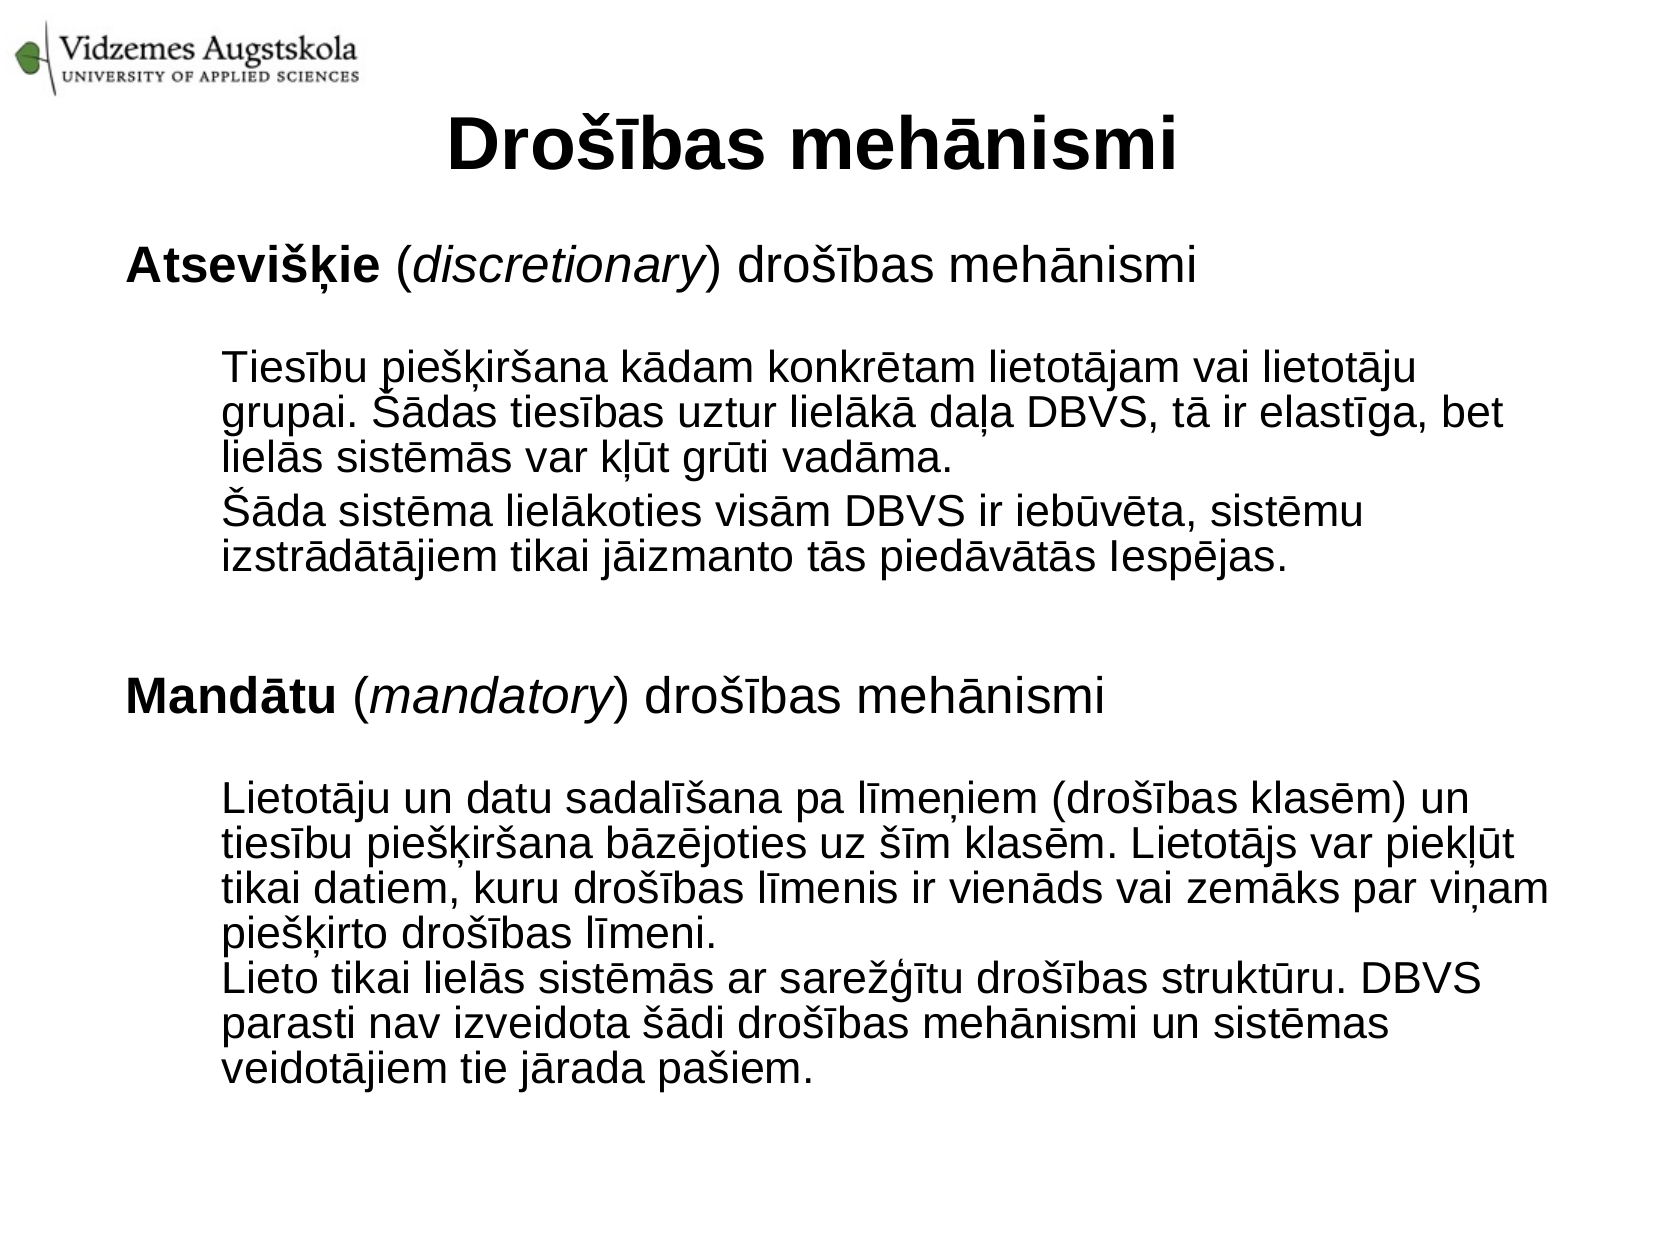

# Drošības mehānismi
Atsevišķie (discretionary) drošības mehānismi
Tiesību piešķiršana kādam konkrētam lietotājam vai lietotāju grupai. Šādas tiesības uztur lielākā daļa DBVS, tā ir elastīga, bet lielās sistēmās var kļūt grūti vadāma.
Šāda sistēma lielākoties visām DBVS ir iebūvēta, sistēmu izstrādātājiem tikai jāizmanto tās piedāvātās Iespējas.
Mandātu (mandatory) drošības mehānismi
Lietotāju un datu sadalīšana pa līmeņiem (drošības klasēm) un tiesību piešķiršana bāzējoties uz šīm klasēm. Lietotājs var piekļūt tikai datiem, kuru drošības līmenis ir vienāds vai zemāks par viņam piešķirto drošības līmeni.
Lieto tikai lielās sistēmās ar sarežģītu drošības struktūru. DBVS parasti nav izveidota šādi drošības mehānismi un sistēmas veidotājiem tie jārada pašiem.